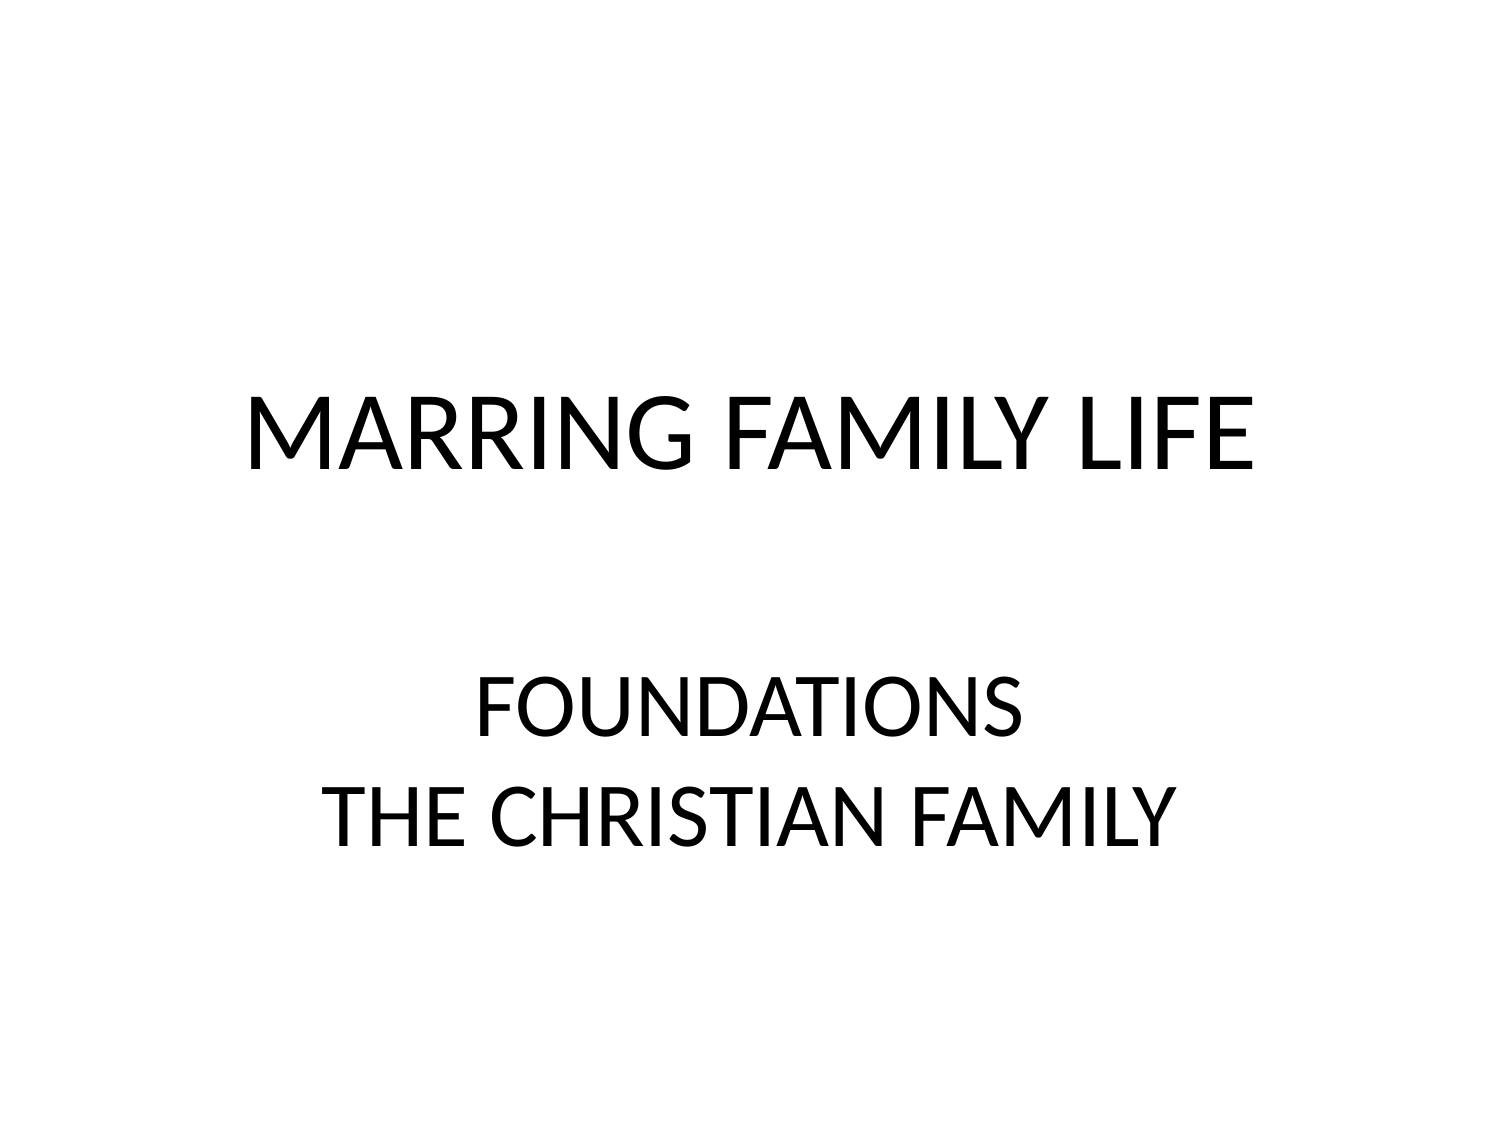

# MARRING FAMILY LIFE
FOUNDATIONS
THE CHRISTIAN FAMILY